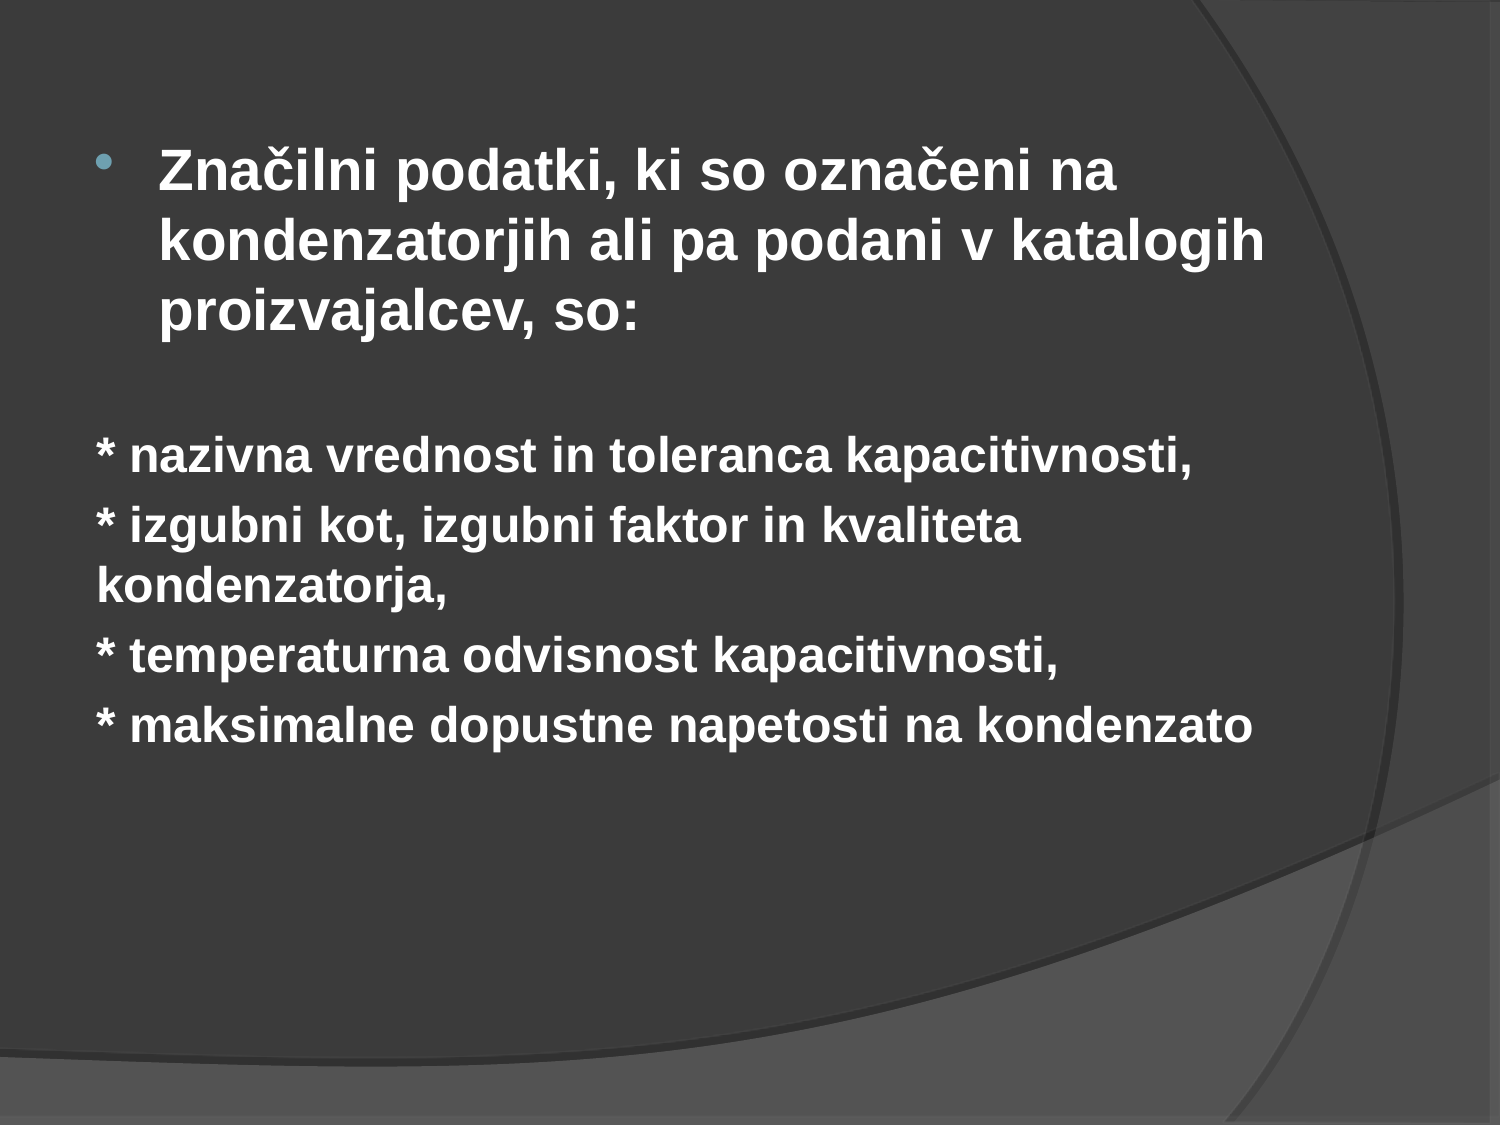

# Značilni podatki, ki so označeni na kondenzatorjih ali pa podani v katalogih proizvajalcev, so:
* nazivna vrednost in toleranca kapacitivnosti,
* izgubni kot, izgubni faktor in kvaliteta kondenzatorja,
* temperaturna odvisnost kapacitivnosti,
* maksimalne dopustne napetosti na kondenzato